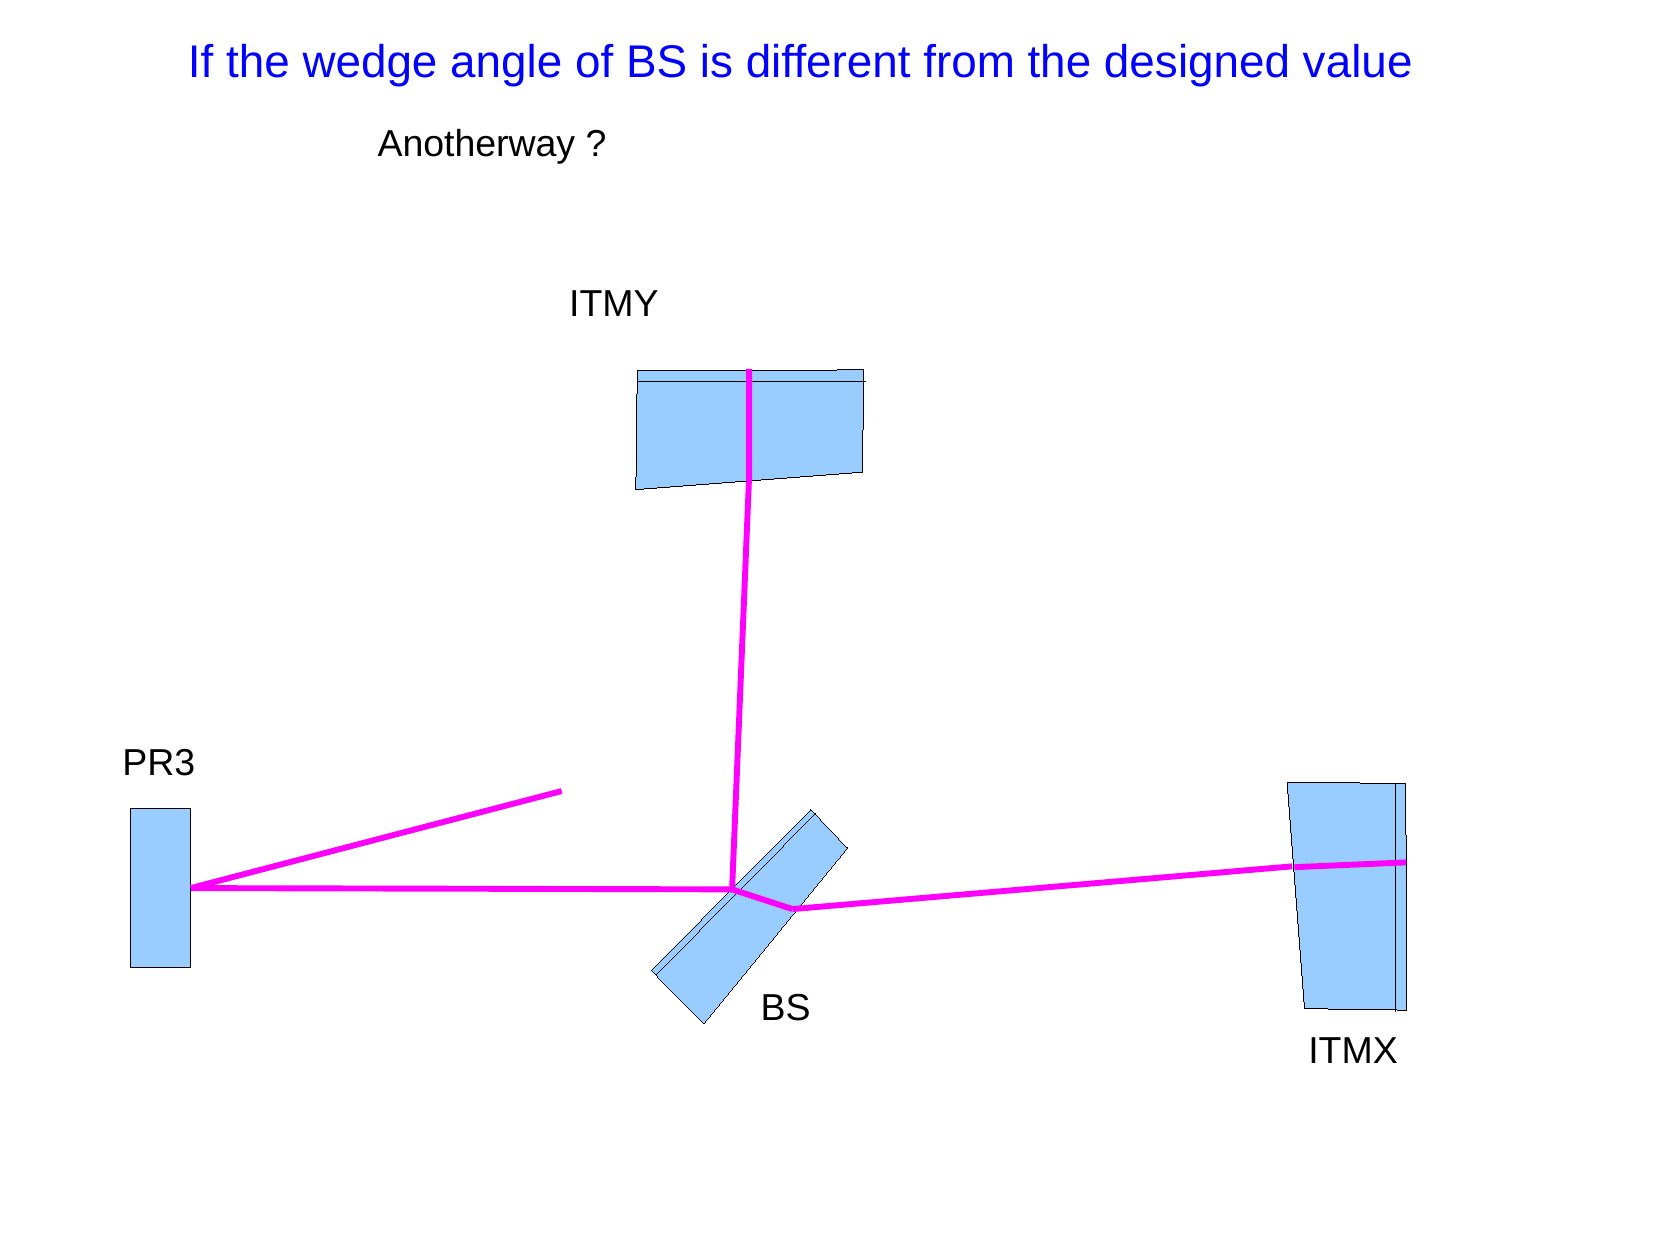

If the wedge angle of BS is different from the designed value
Anotherway ?
ITMY
PR3
BS
ITMX